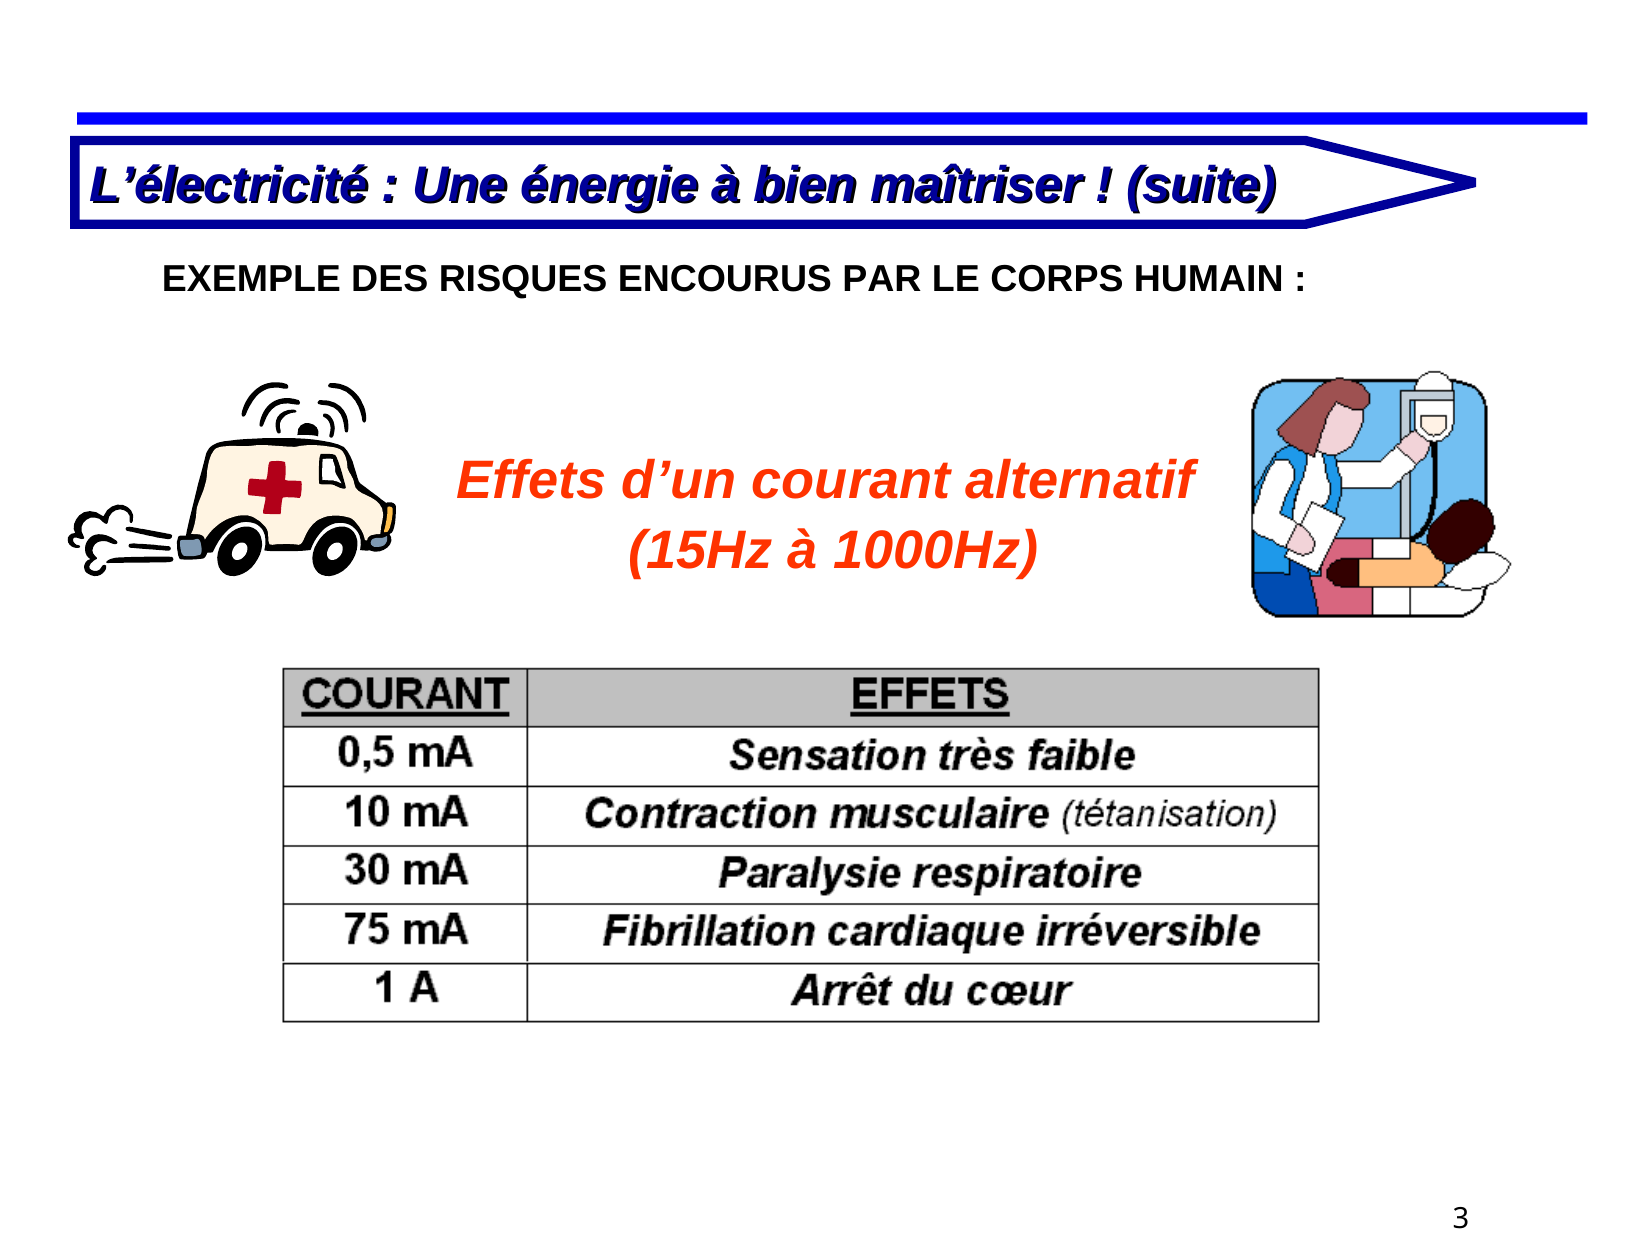

L’électricité : Une énergie à bien maîtriser ! (suite)‏
EXEMPLE DES RISQUES ENCOURUS PAR LE CORPS HUMAIN :
Effets d’un courant alternatif
(15Hz à 1000Hz)‏